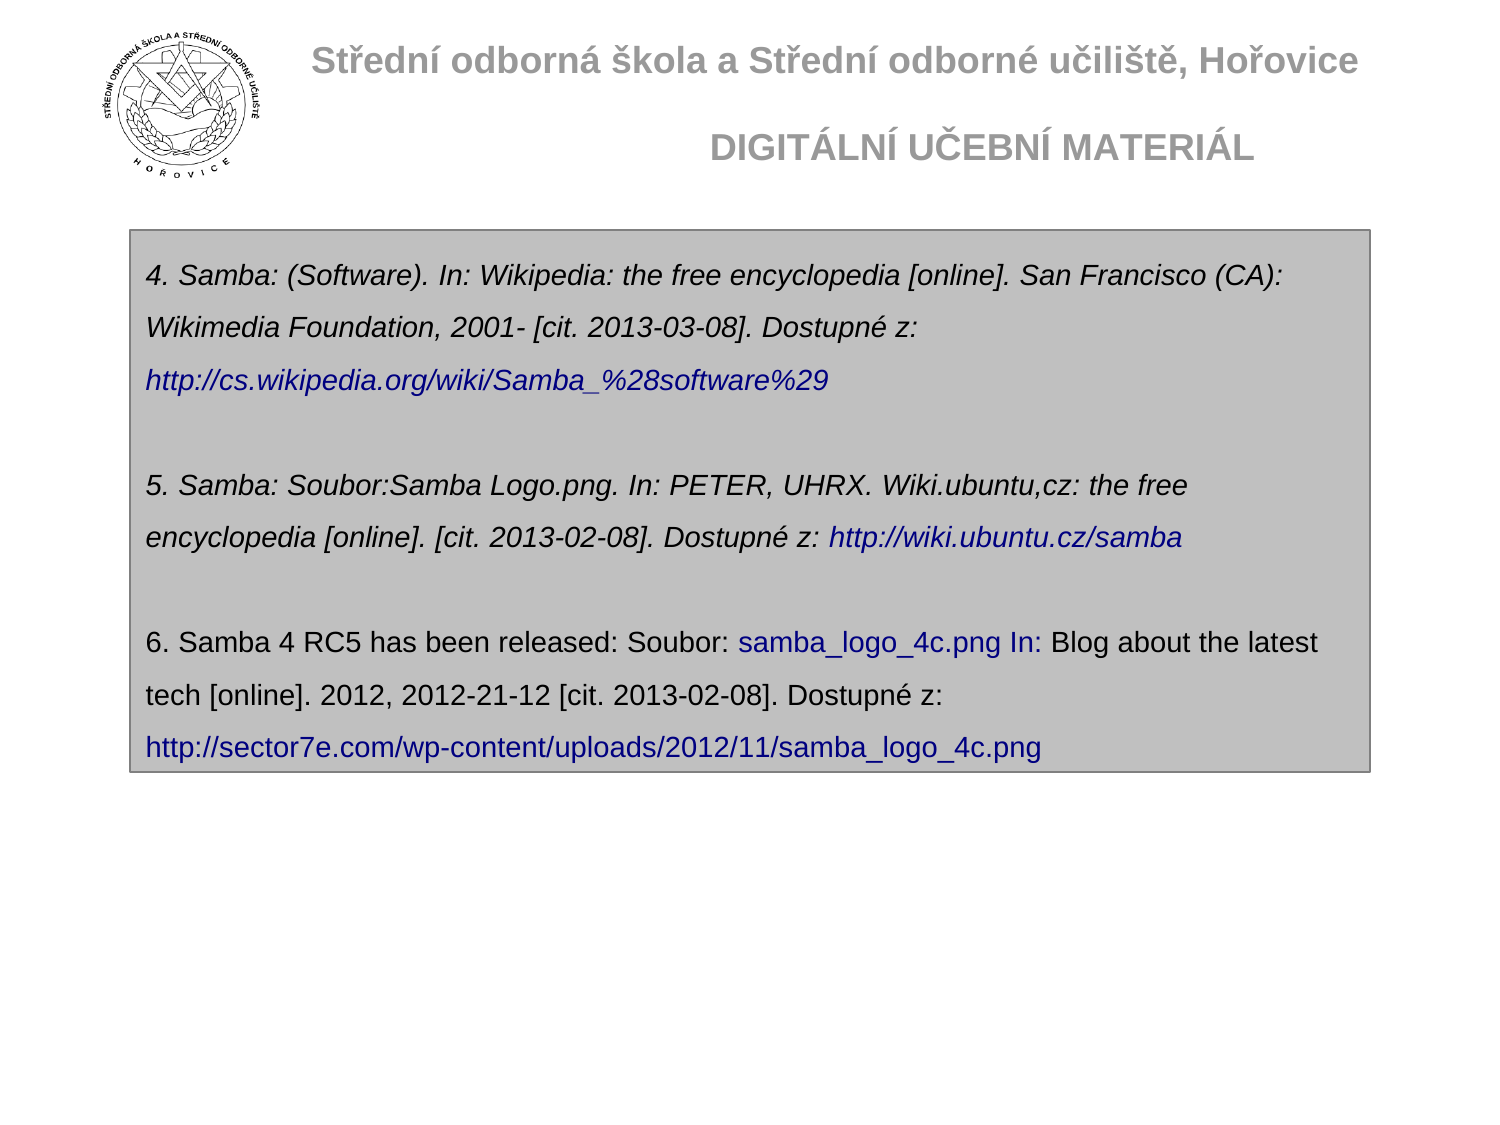

4. Samba: (Software). In: Wikipedia: the free encyclopedia [online]. San Francisco (CA): Wikimedia Foundation, 2001- [cit. 2013-03-08]. Dostupné z: http://cs.wikipedia.org/wiki/Samba_%28software%29
5. Samba: Soubor:Samba Logo.png. In: PETER, UHRX. Wiki.ubuntu,cz: the free encyclopedia [online]. [cit. 2013-02-08]. Dostupné z: http://wiki.ubuntu.cz/samba
6. Samba 4 RC5 has been released: Soubor: samba_logo_4c.png In: Blog about the latest tech [online]. 2012, 2012-21-12 [cit. 2013-02-08]. Dostupné z:
http://sector7e.com/wp-content/uploads/2012/11/samba_logo_4c.png